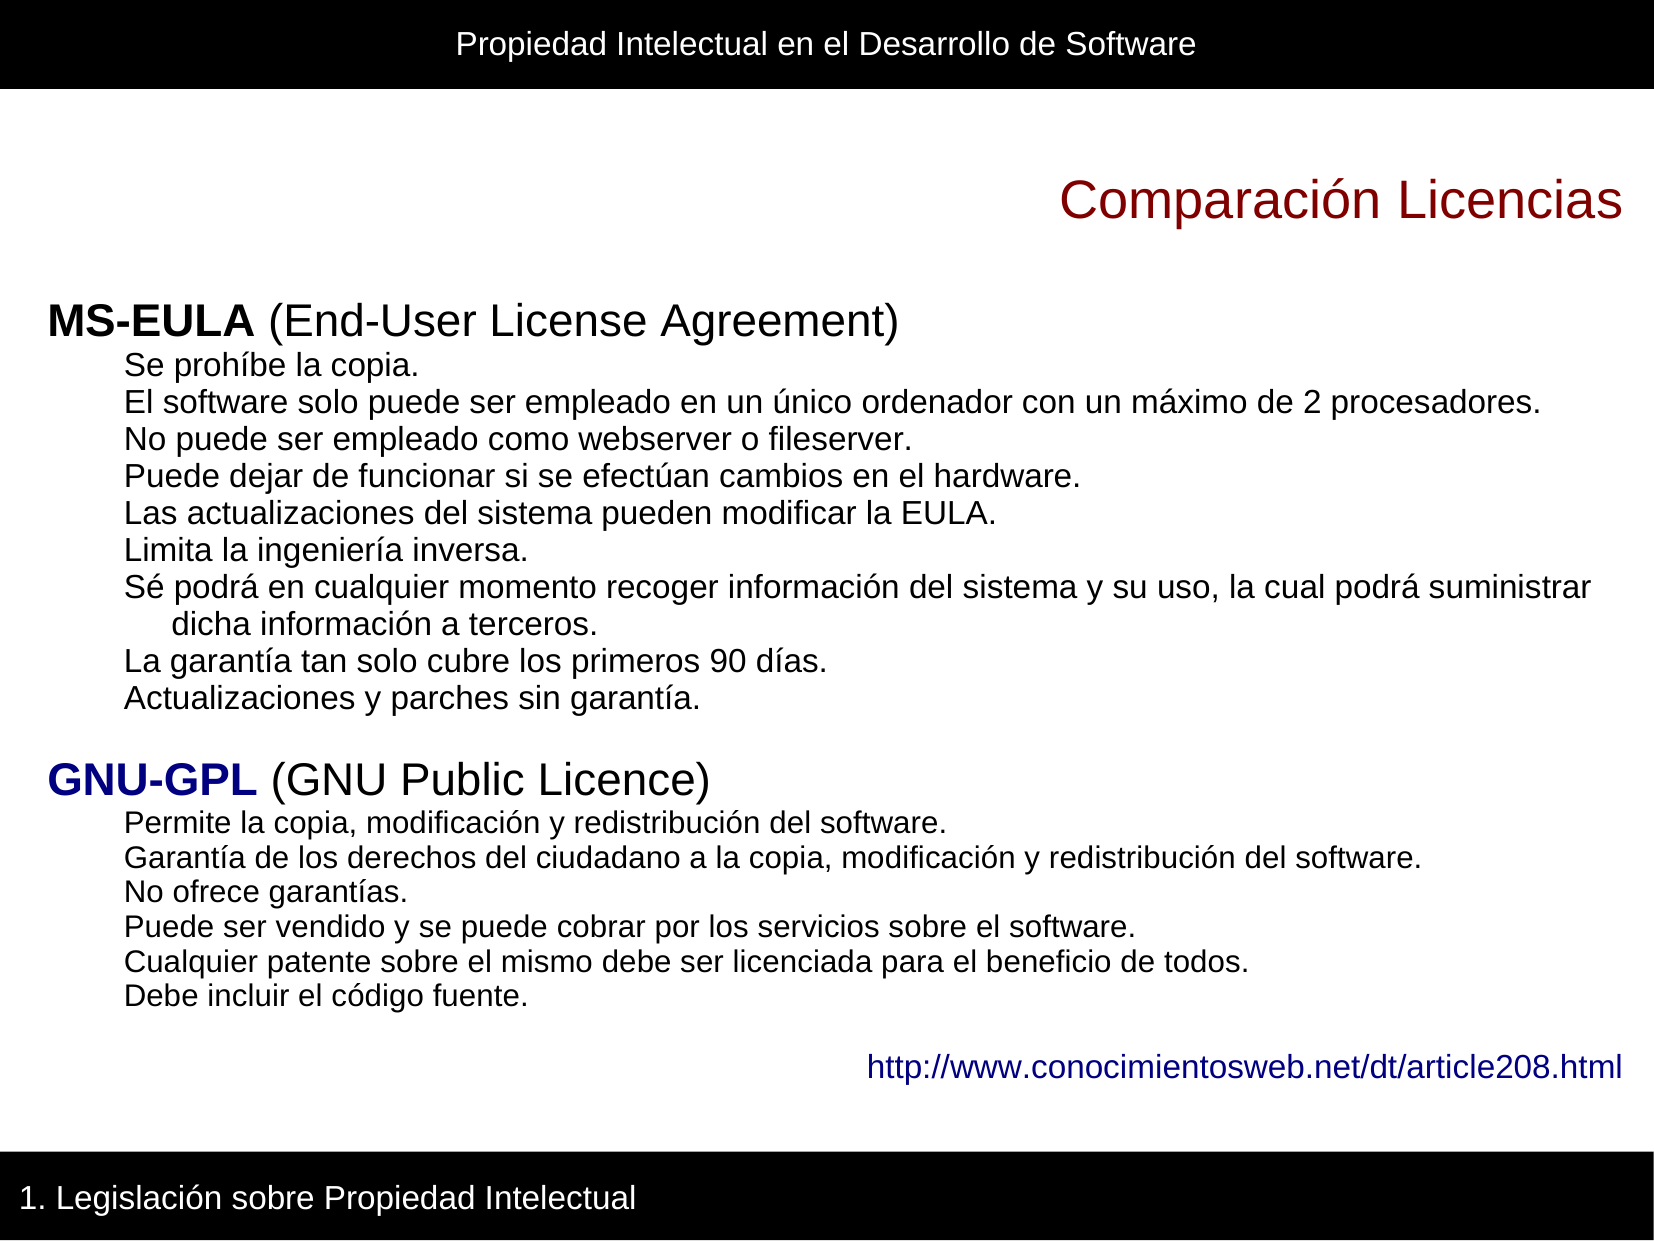

# Comparación Licencias
MS-EULA (End-User License Agreement)
Se prohíbe la copia.
El software solo puede ser empleado en un único ordenador con un máximo de 2 procesadores.
No puede ser empleado como webserver o fileserver.
Puede dejar de funcionar si se efectúan cambios en el hardware.
Las actualizaciones del sistema pueden modificar la EULA.
Limita la ingeniería inversa.
Sé podrá en cualquier momento recoger información del sistema y su uso, la cual podrá suministrar dicha información a terceros.
La garantía tan solo cubre los primeros 90 días.
Actualizaciones y parches sin garantía.
GNU-GPL (GNU Public Licence)
Permite la copia, modificación y redistribución del software.
Garantía de los derechos del ciudadano a la copia, modificación y redistribución del software.
No ofrece garantías.
Puede ser vendido y se puede cobrar por los servicios sobre el software.
Cualquier patente sobre el mismo debe ser licenciada para el beneficio de todos.
Debe incluir el código fuente.
http://www.conocimientosweb.net/dt/article208.html
1. Legislación sobre Propiedad Intelectual